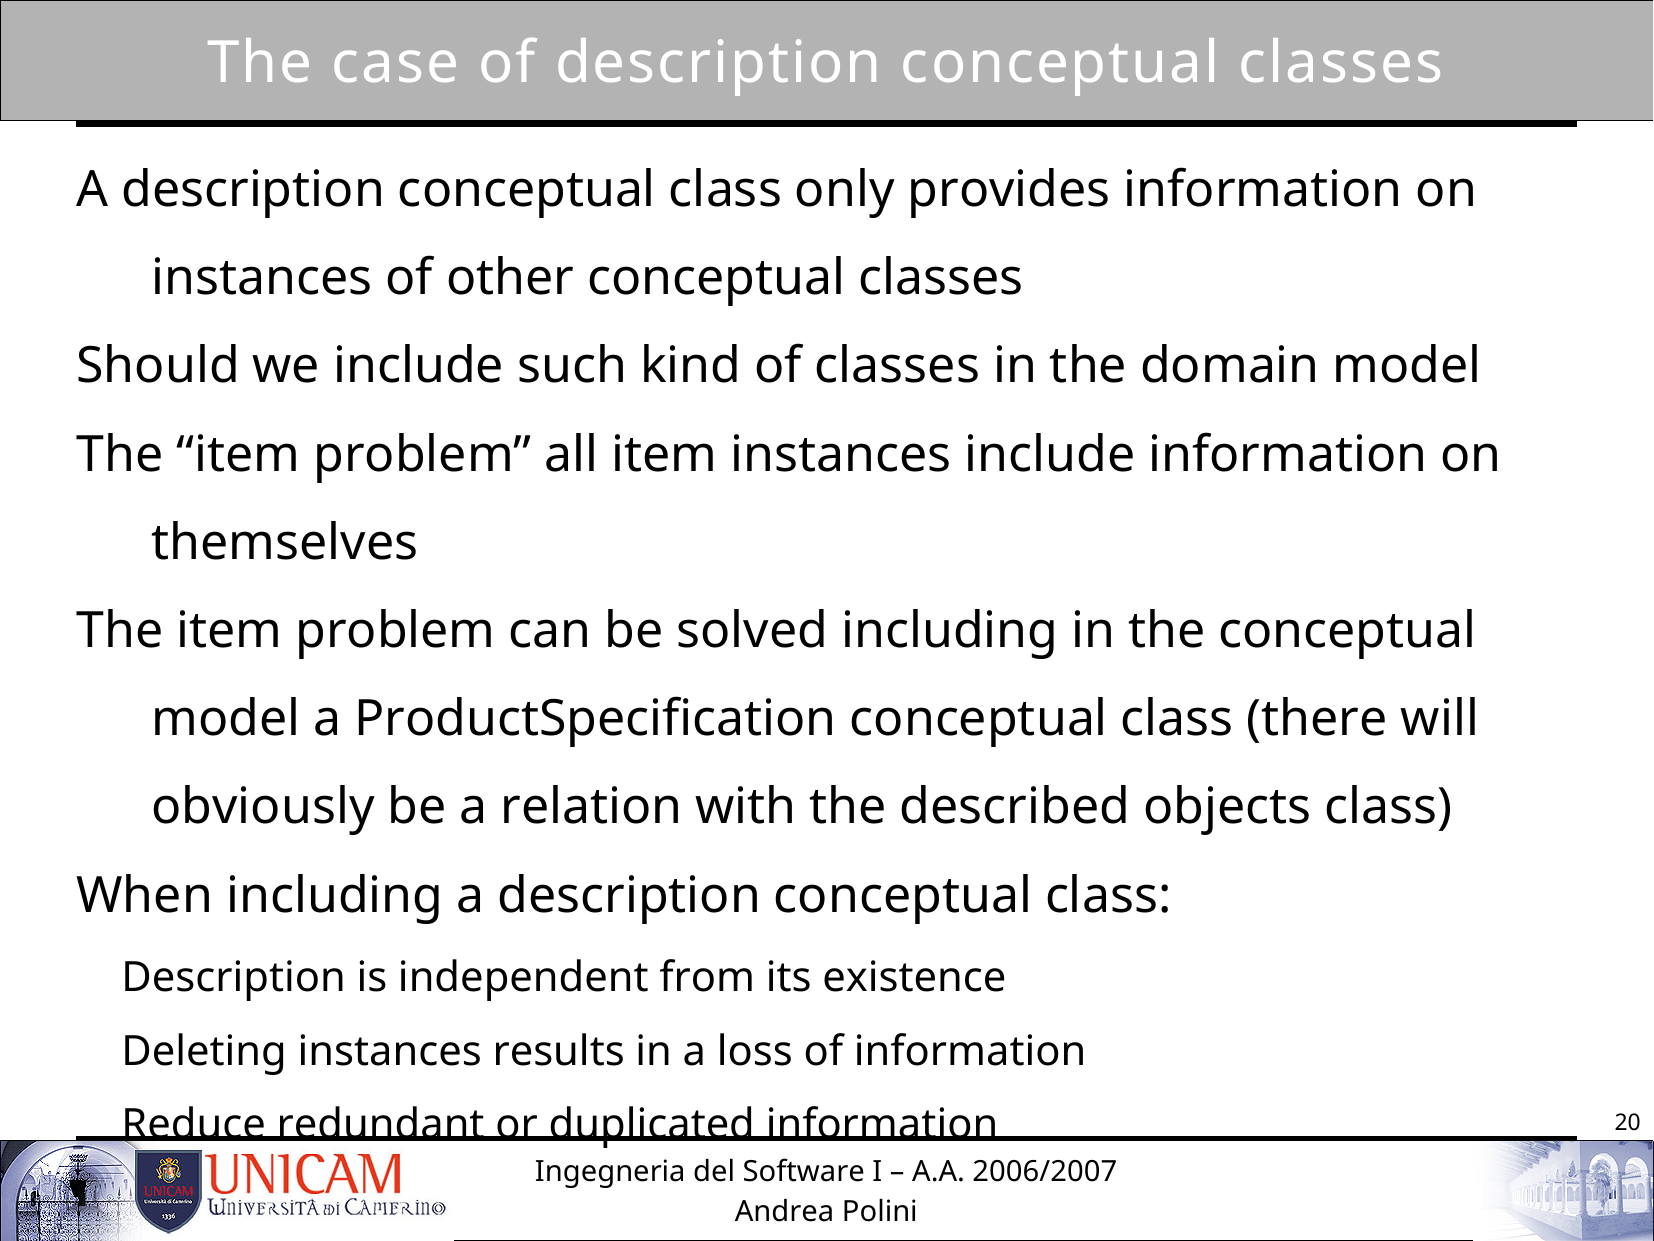

# The case of description conceptual classes
A description conceptual class only provides information on instances of other conceptual classes
Should we include such kind of classes in the domain model
The “item problem” all item instances include information on themselves
The item problem can be solved including in the conceptual model a ProductSpecification conceptual class (there will obviously be a relation with the described objects class)
When including a description conceptual class:
Description is independent from its existence
Deleting instances results in a loss of information
Reduce redundant or duplicated information
20